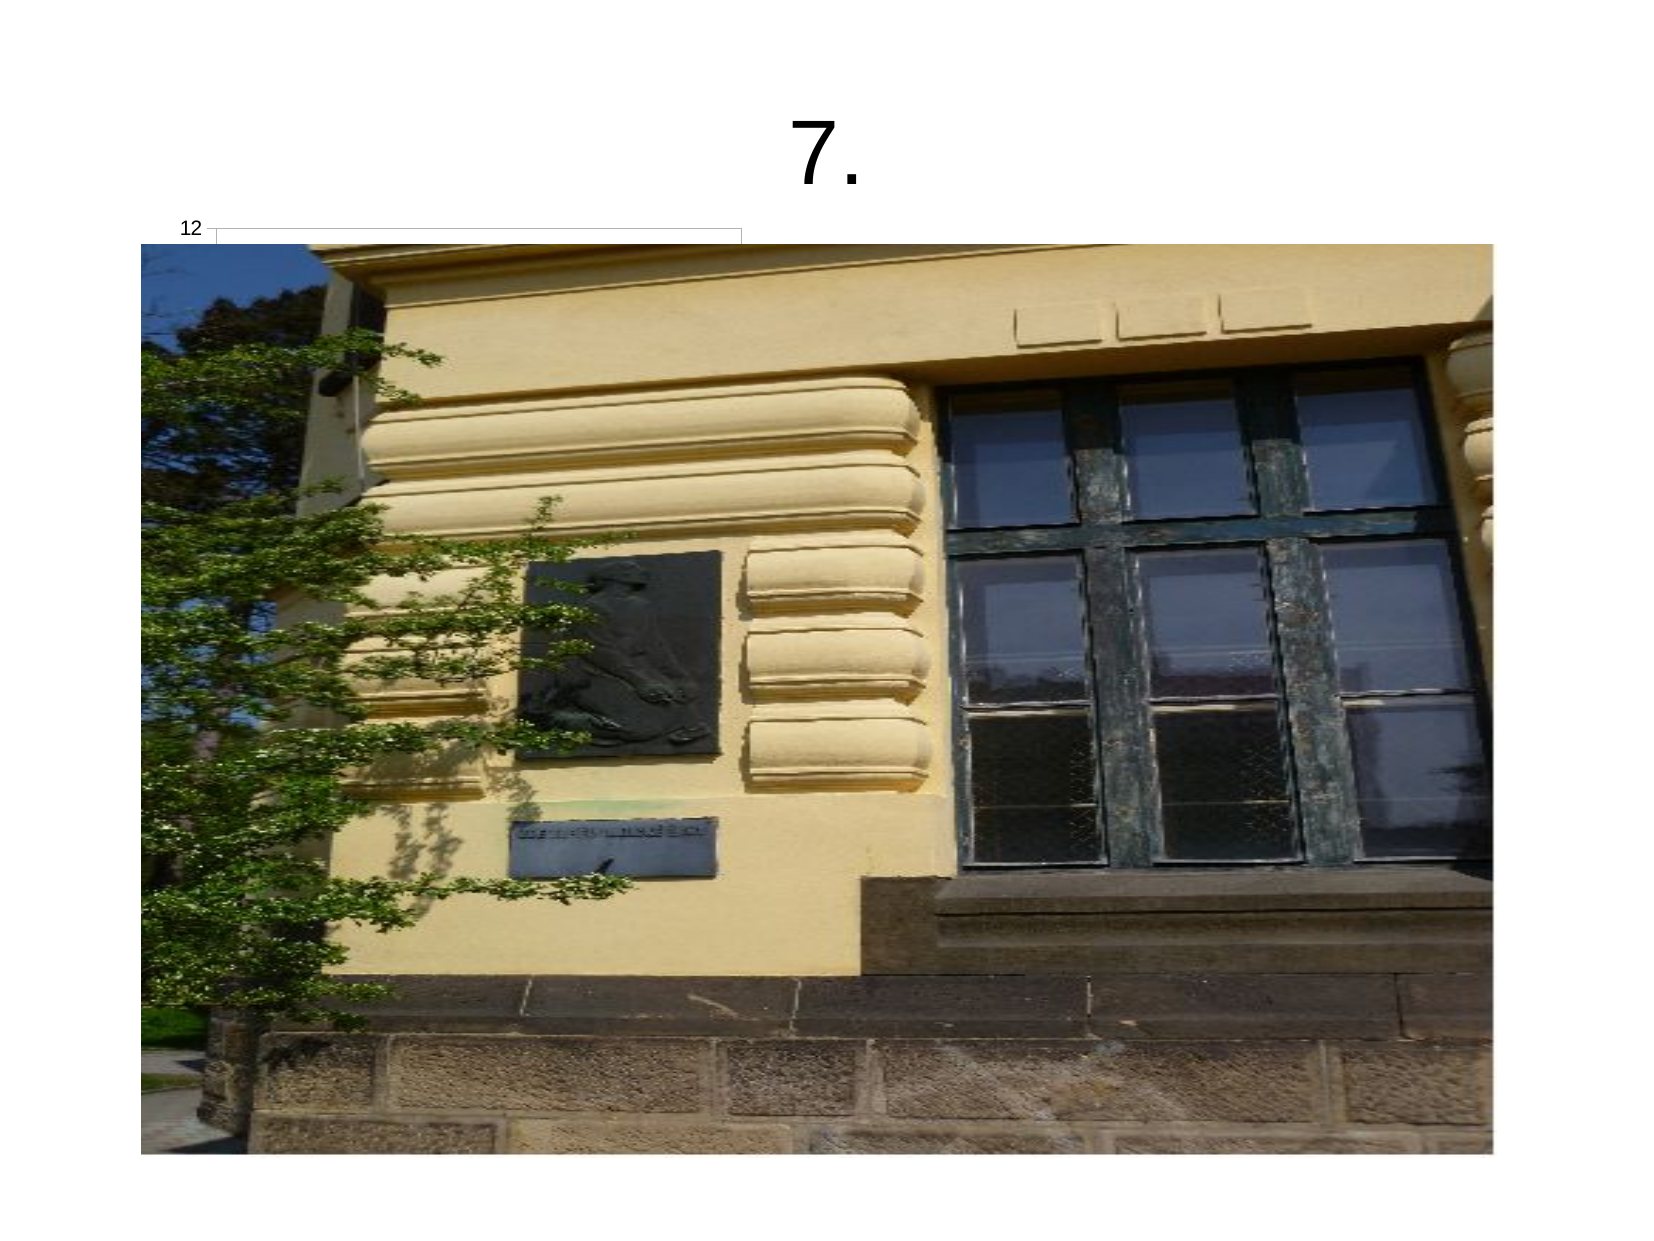

# 7.
### Chart
| Category | Sloupec 1 | Sloupec 2 | Sloupec 3 |
|---|---|---|---|
| Řádek 1 | 9.1 | 3.2 | 4.54 |
| Řádek 2 | 2.4 | 8.8 | 9.65 |
| Řádek 3 | 3.1 | 1.5 | 3.7 |
| Řádek 4 | 4.3 | 9.02 | 6.2 |